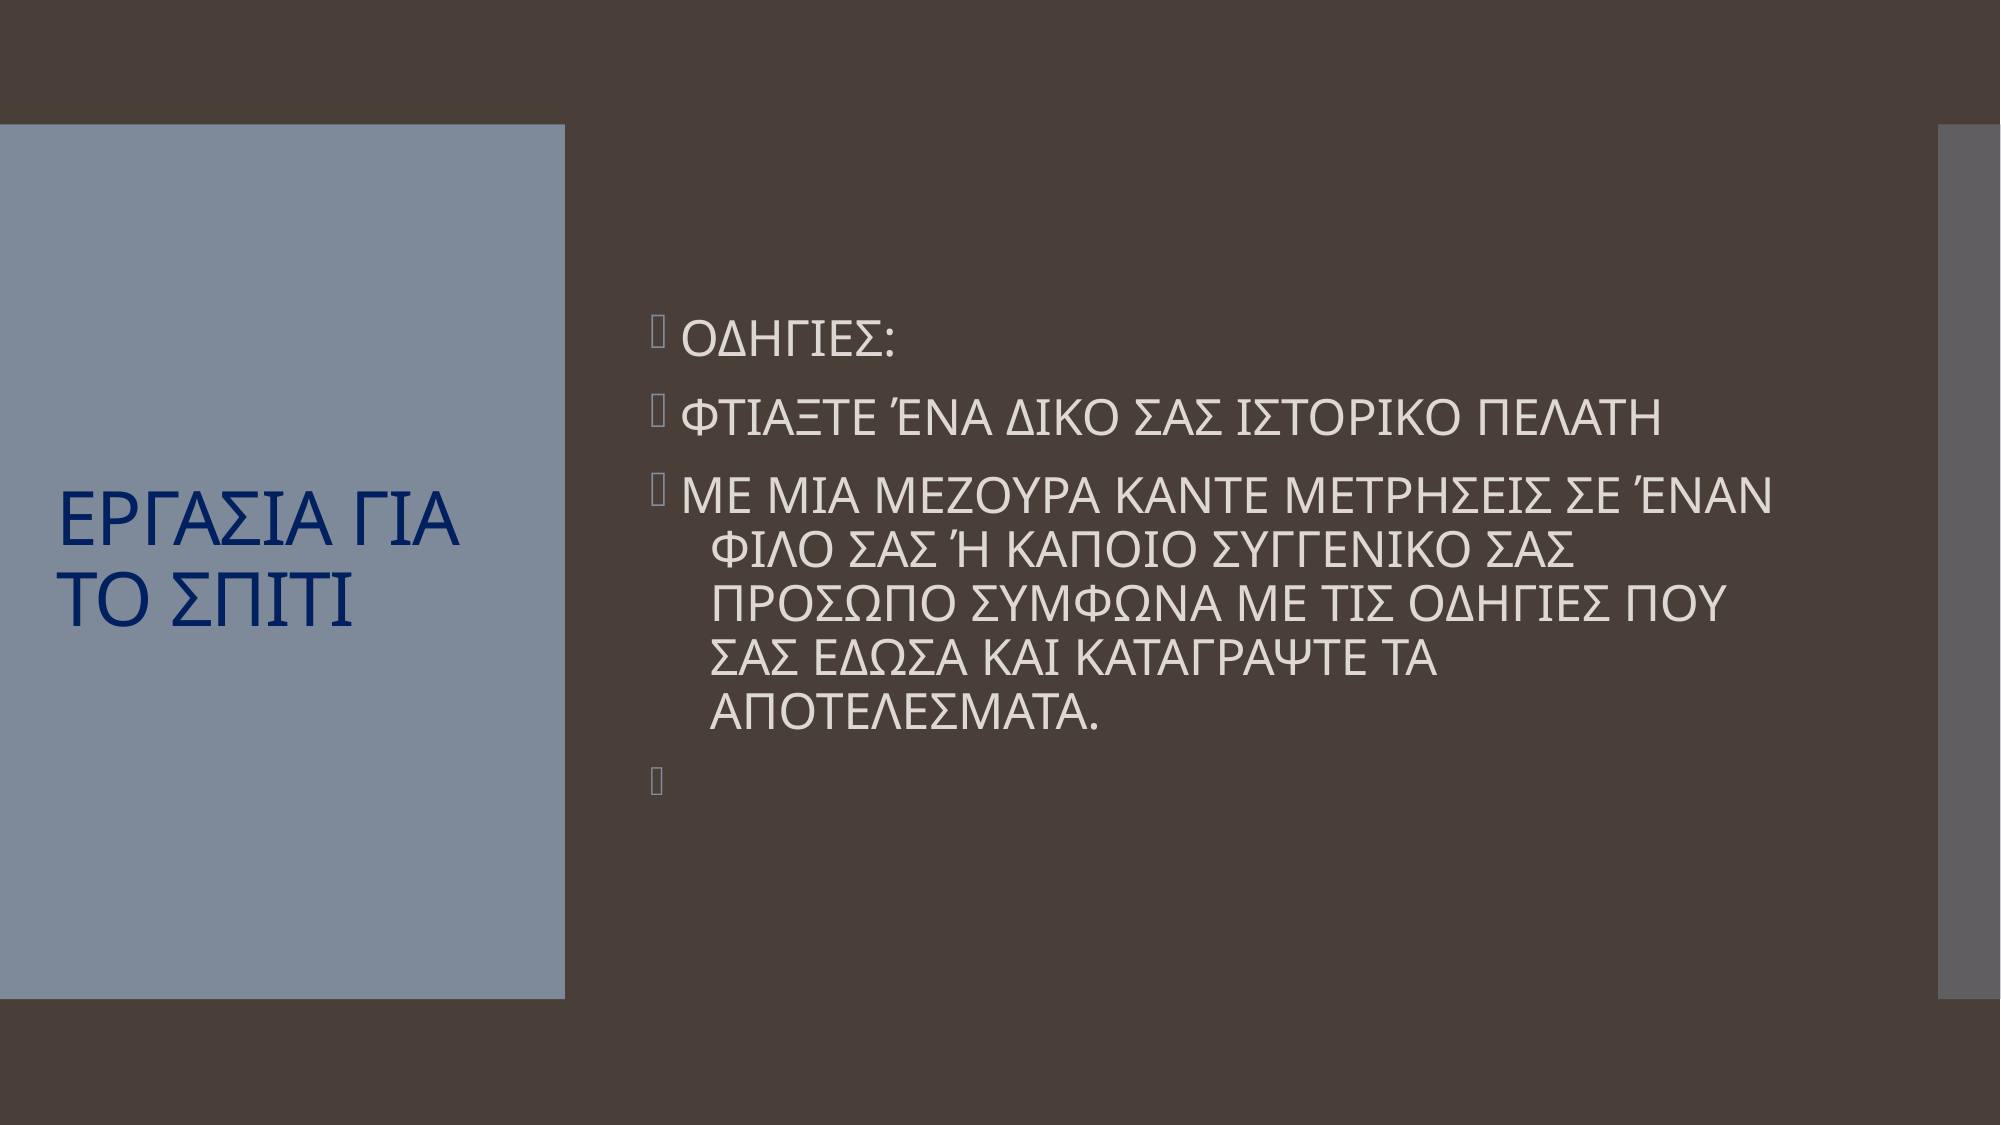

ΟΔΗΓΙΕΣ:
ΦΤΙΑΞΤΕ ΈΝΑ ΔΙΚΟ ΣΑΣ ΙΣΤΟΡΙΚΟ ΠΕΛΑΤΗ
ΜΕ ΜΙΑ ΜΕΖΟΥΡΑ ΚΑΝΤΕ ΜΕΤΡΗΣΕΙΣ ΣΕ ΈΝΑΝ ΦΙΛΟ ΣΑΣ Ή ΚΑΠΟΙΟ ΣΥΓΓΕΝΙΚΟ ΣΑΣ ΠΡΟΣΩΠΟ ΣΥΜΦΩΝΑ ΜΕ ΤΙΣ ΟΔΗΓΙΕΣ ΠΟΥ ΣΑΣ ΕΔΩΣΑ ΚΑΙ ΚΑΤΑΓΡΑΨΤΕ ΤΑ ΑΠΟΤΕΛΕΣΜΑΤΑ.
# ΕΡΓΑΣΙΑ ΓΙΑ ΤΟ ΣΠΙΤΙ